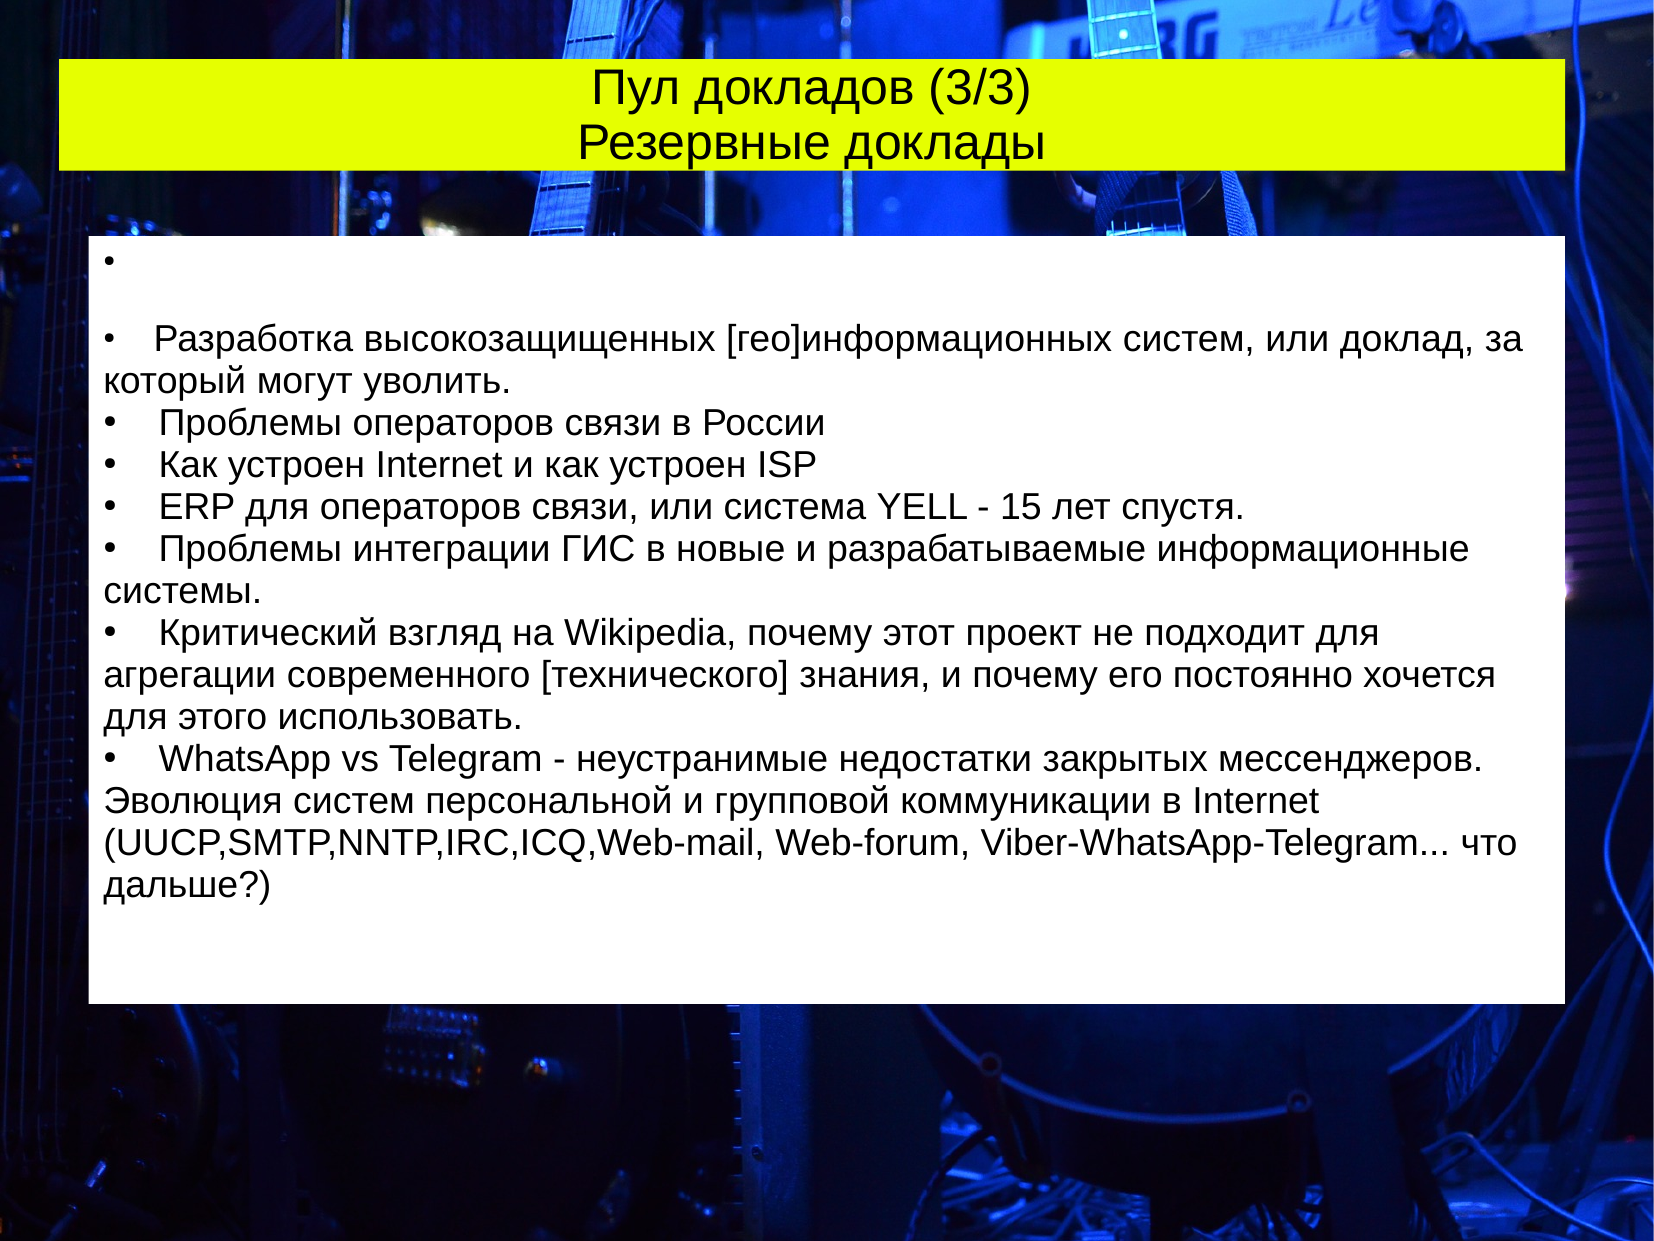

# Пул докладов (3/3) Резервные доклады
 Разработка высокозащищенных [гео]информационных систем, или доклад, за который могут уволить.
 Проблемы операторов связи в России
 Как устроен Internet и как устроен ISP
 ERP для операторов связи, или система YELL - 15 лет спустя.
 Проблемы интеграции ГИС в новые и разрабатываемые информационные системы.
 Критический взгляд на Wikipedia, почему этот проект не подходит для агрегации современного [технического] знания, и почему его постоянно хочется для этого использовать.
 WhatsApp vs Telegram - неустранимые недостатки закрытых мессенджеров. Эволюция систем персональной и групповой коммуникации в Internet (UUCP,SMTP,NNTP,IRC,ICQ,Web-mail, Web-forum, Viber-WhatsApp-Telegram... что дальше?)